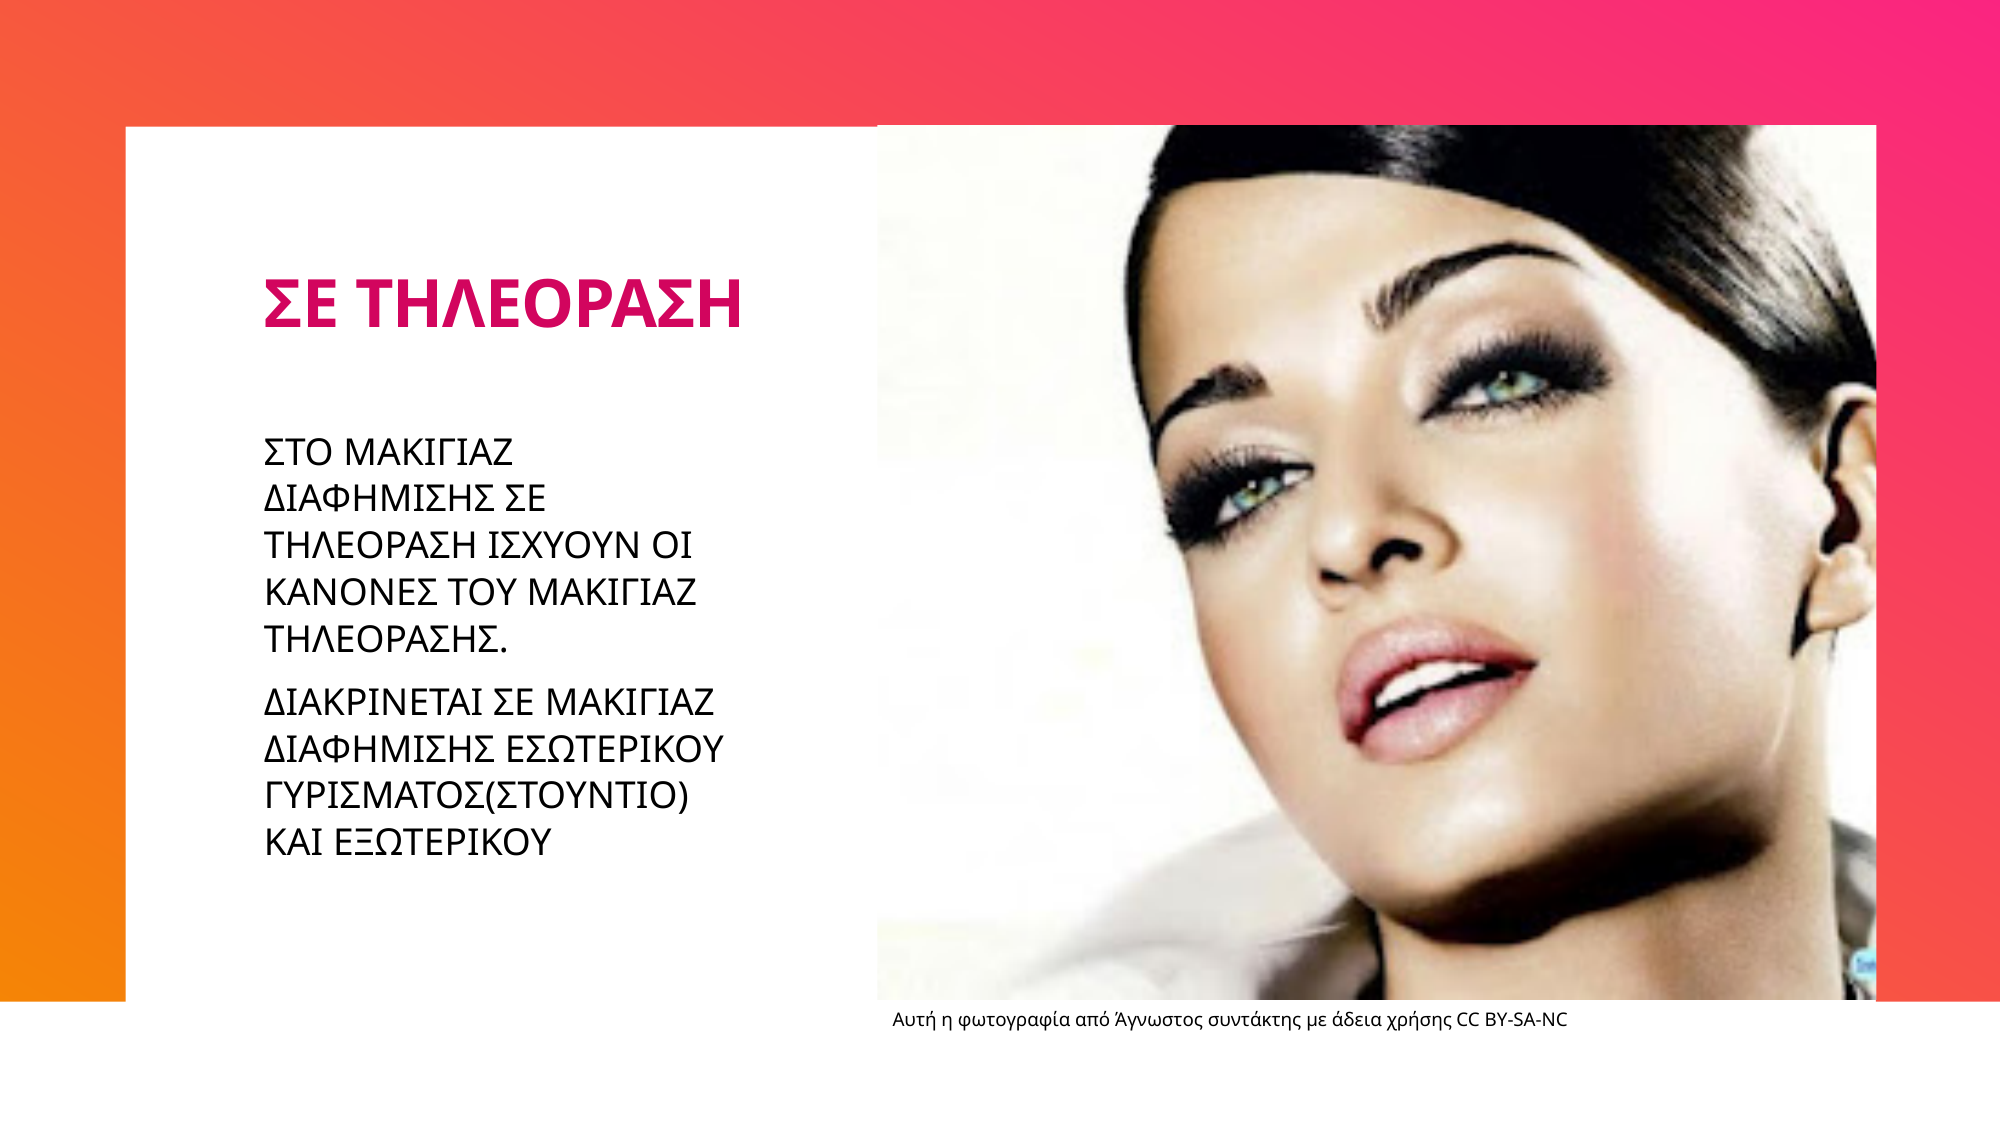

# ΣΕ ΤΗΛΕΟΡΑΣΗ
ΣΤΟ ΜΑΚΙΓΙΑΖ ΔΙΑΦΗΜΙΣΗΣ ΣΕ ΤΗΛΕΟΡΑΣΗ ΙΣΧΥΟΥΝ ΟΙ ΚΑΝΟΝΕΣ ΤΟΥ ΜΑΚΙΓΙΑΖ ΤΗΛΕΟΡΑΣΗΣ.
ΔΙΑΚΡΙΝΕΤΑΙ ΣΕ ΜΑΚΙΓΙΑΖ ΔΙΑΦΗΜΙΣΗΣ ΕΣΩΤΕΡΙΚΟΥ ΓΥΡΙΣΜΑΤΟΣ(ΣΤΟΥΝΤΙΟ) ΚΑΙ ΕΞΩΤΕΡΙΚΟΥ
Αυτή η φωτογραφία από Άγνωστος συντάκτης με άδεια χρήσης CC BY-SA-NC